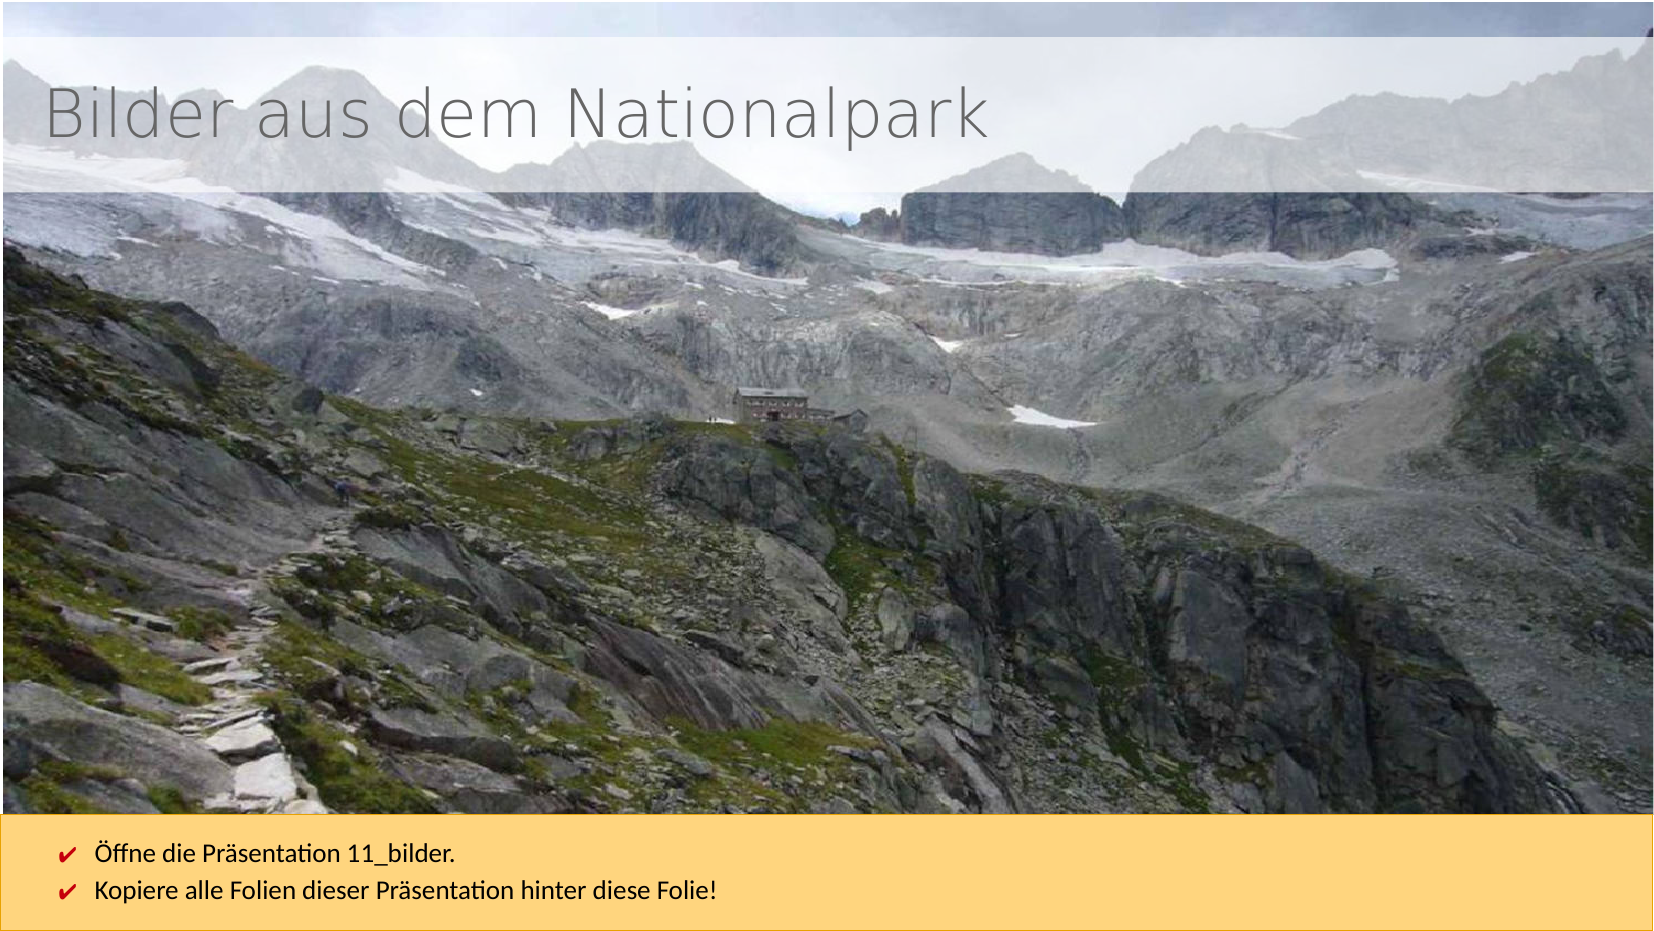

# Bilder aus dem Nationalpark
Öffne die Präsentation 11_bilder.
Kopiere alle Folien dieser Präsentation hinter diese Folie!